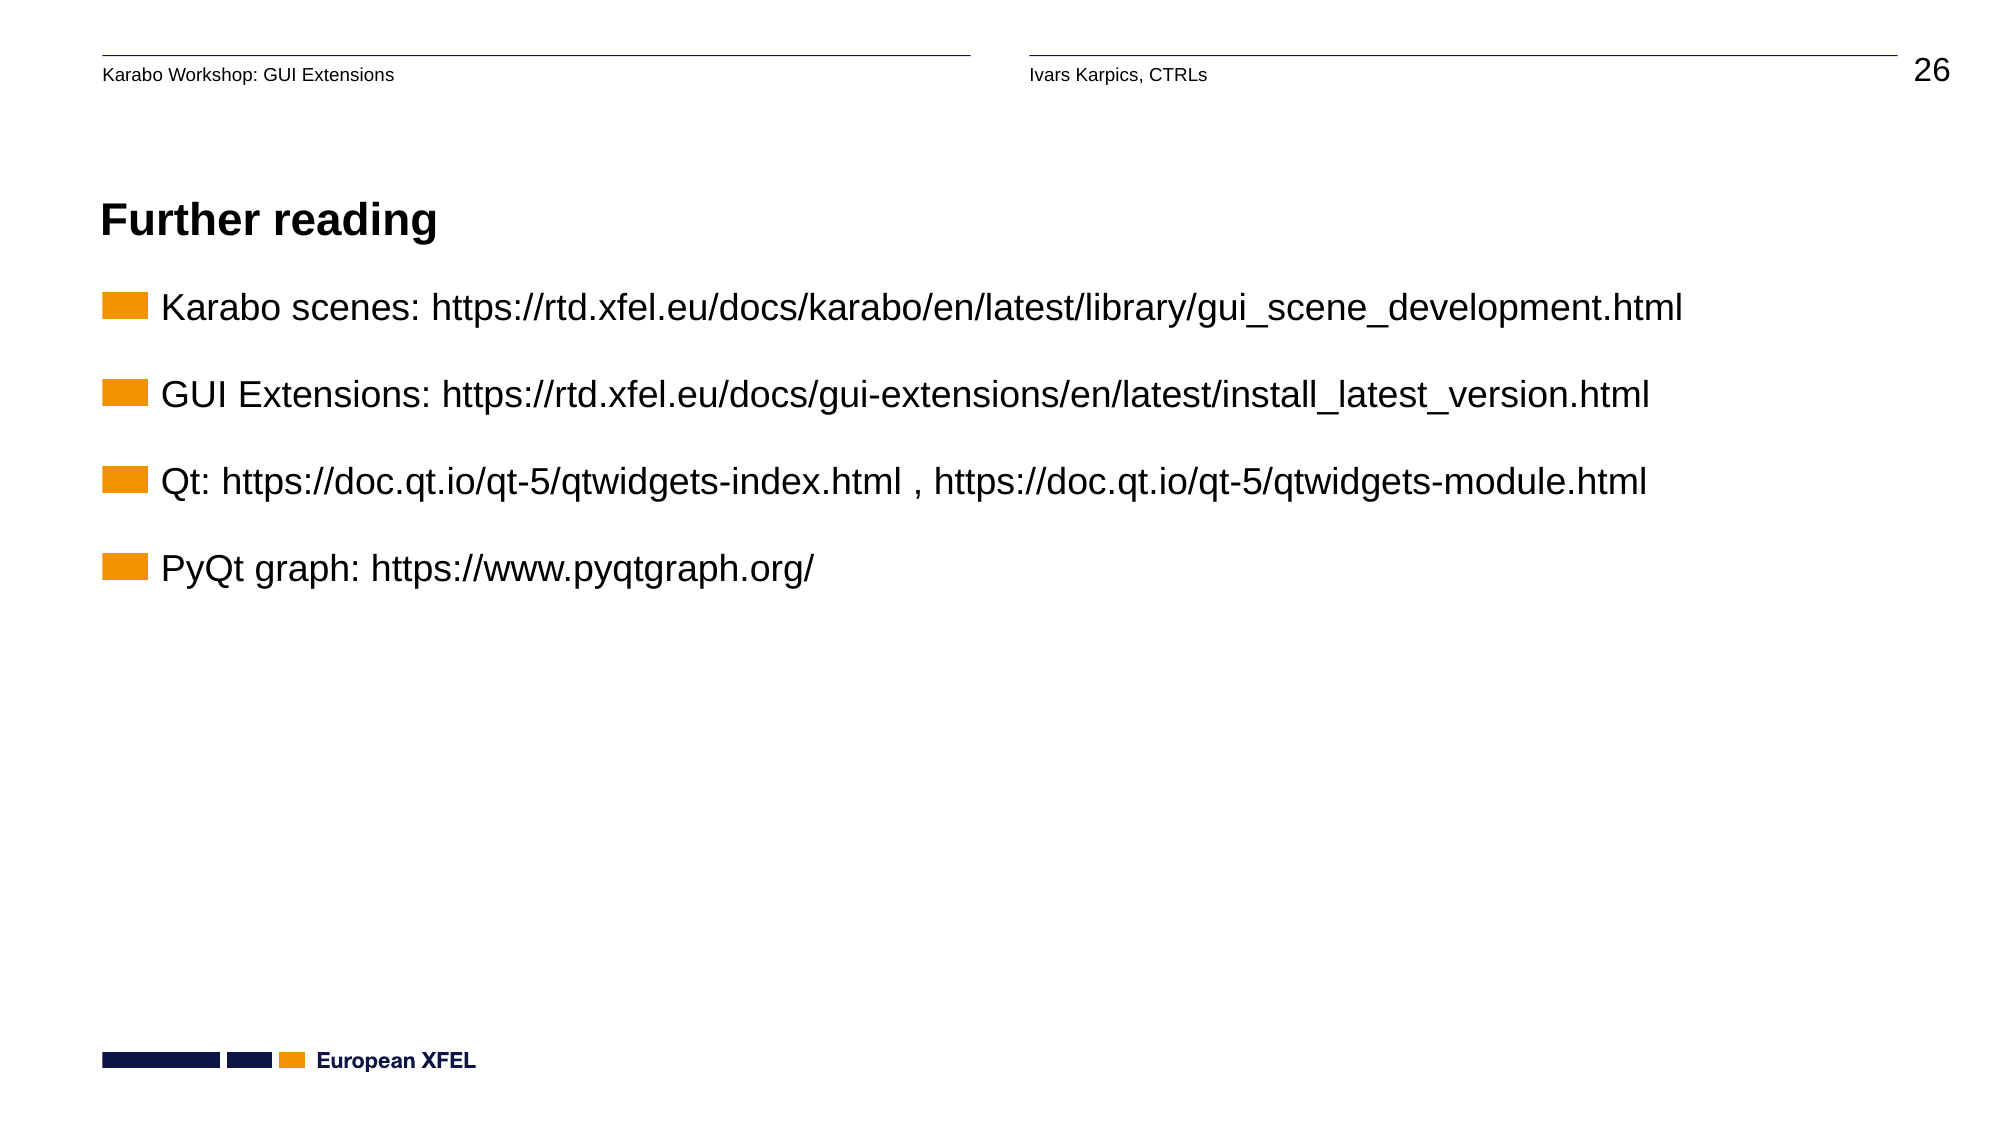

# Further reading
Karabo scenes: https://rtd.xfel.eu/docs/karabo/en/latest/library/gui_scene_development.html
GUI Extensions: https://rtd.xfel.eu/docs/gui-extensions/en/latest/install_latest_version.html
Qt: https://doc.qt.io/qt-5/qtwidgets-index.html , https://doc.qt.io/qt-5/qtwidgets-module.html
PyQt graph: https://www.pyqtgraph.org/